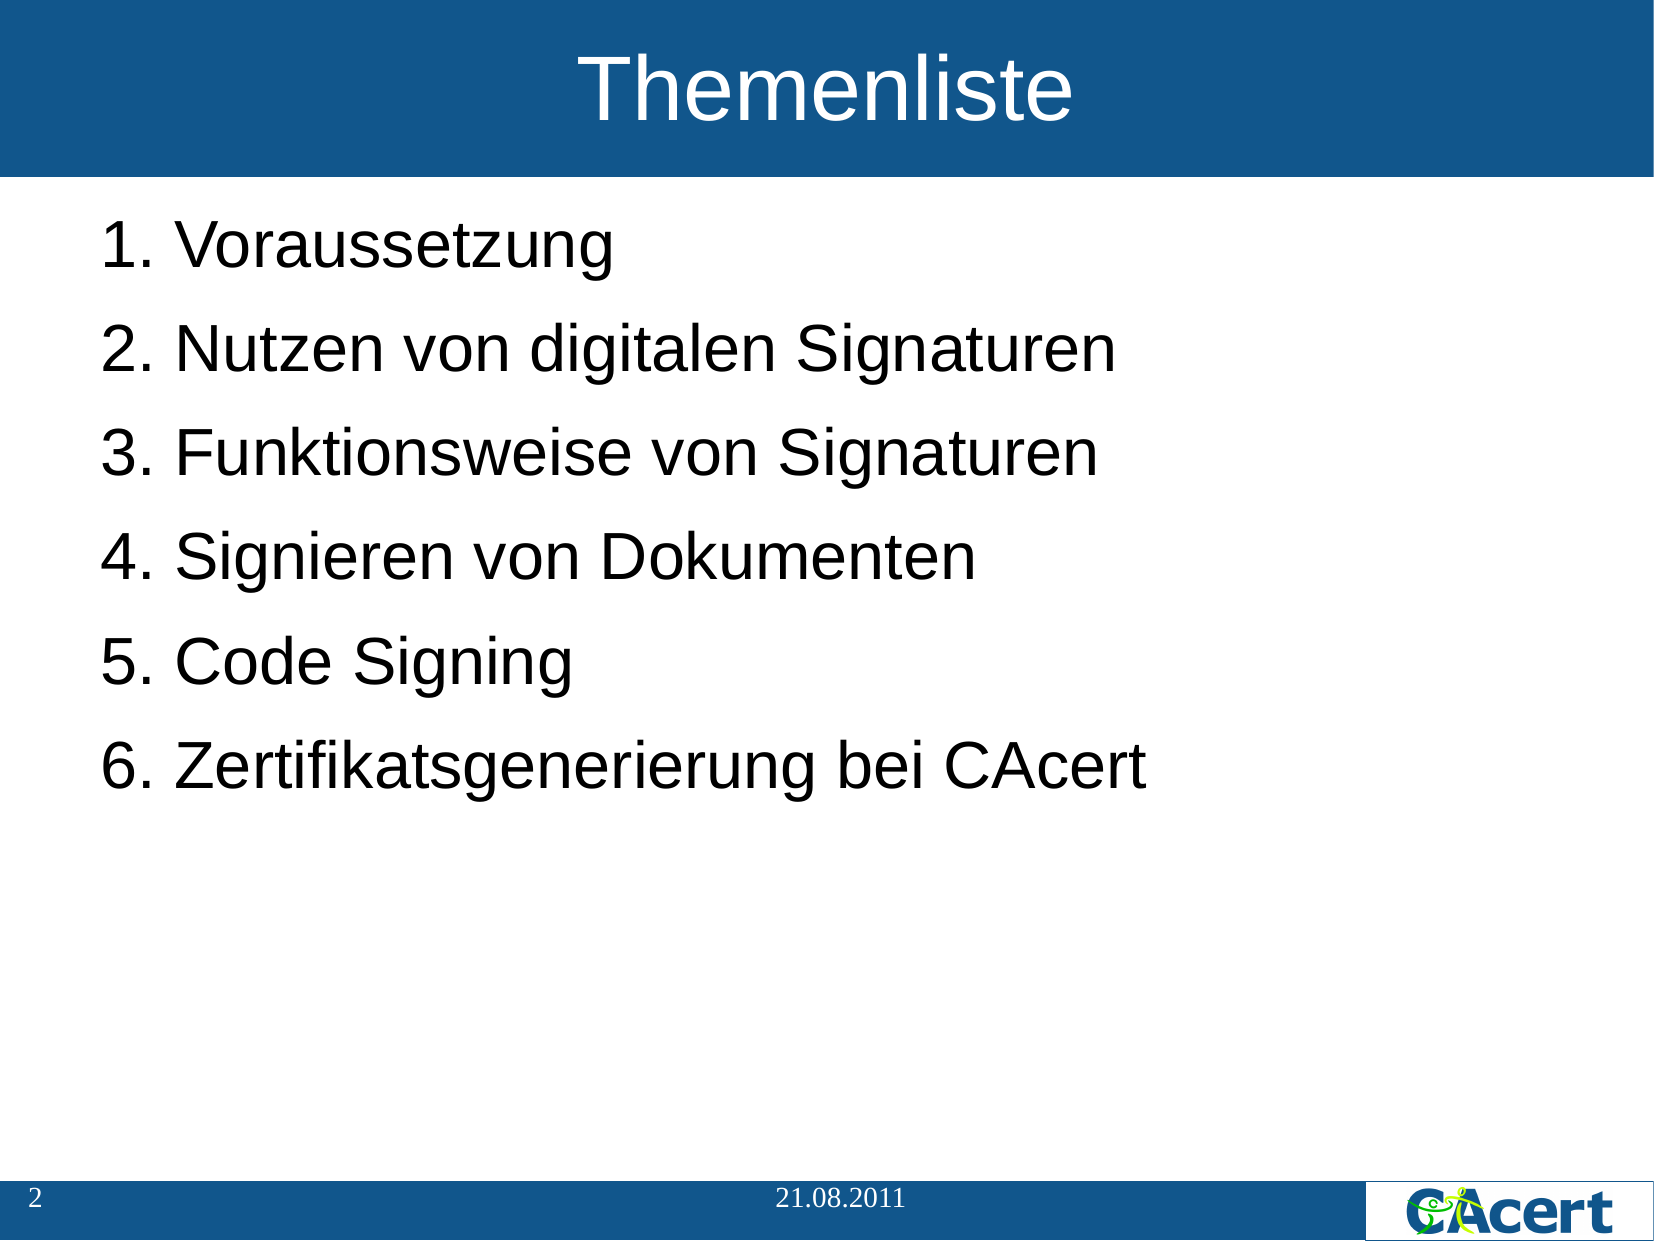

# Themenliste
 Voraussetzung
 Nutzen von digitalen Signaturen
 Funktionsweise von Signaturen
 Signieren von Dokumenten
 Code Signing
 Zertifikatsgenerierung bei CAcert
2
21.08.2011